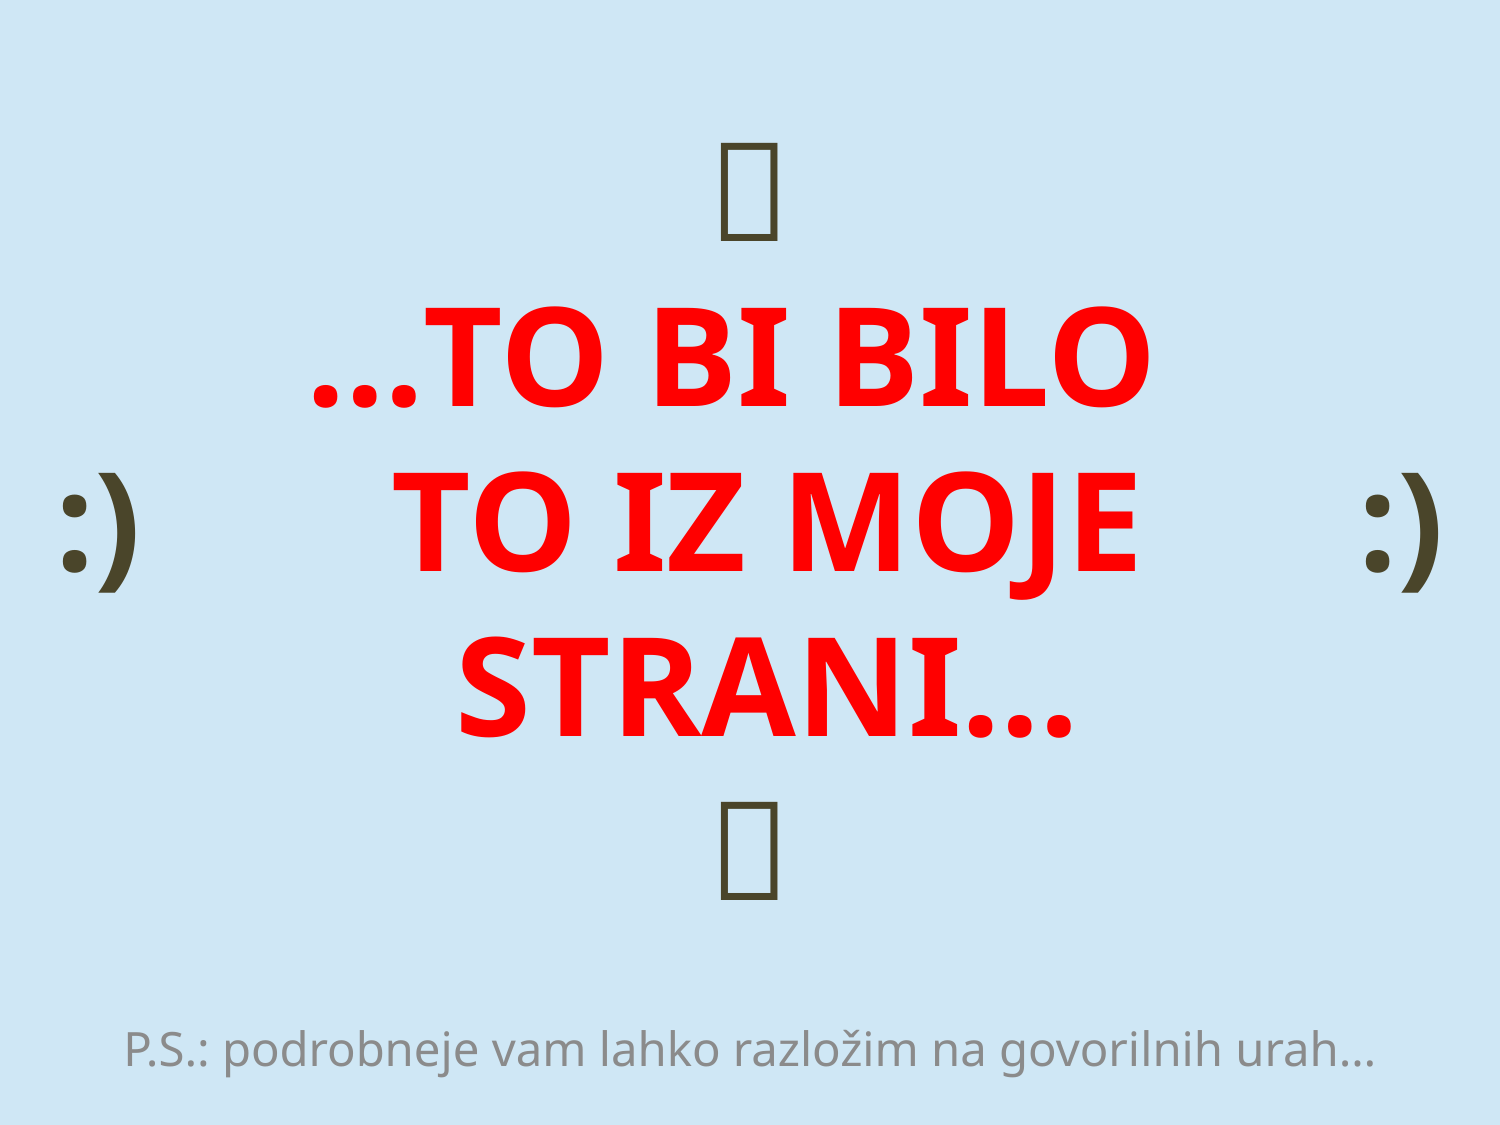

# …TO BI BILO :) TO IZ MOJE :) STRANI…
P.S.: podrobneje vam lahko razložim na govorilnih urah…